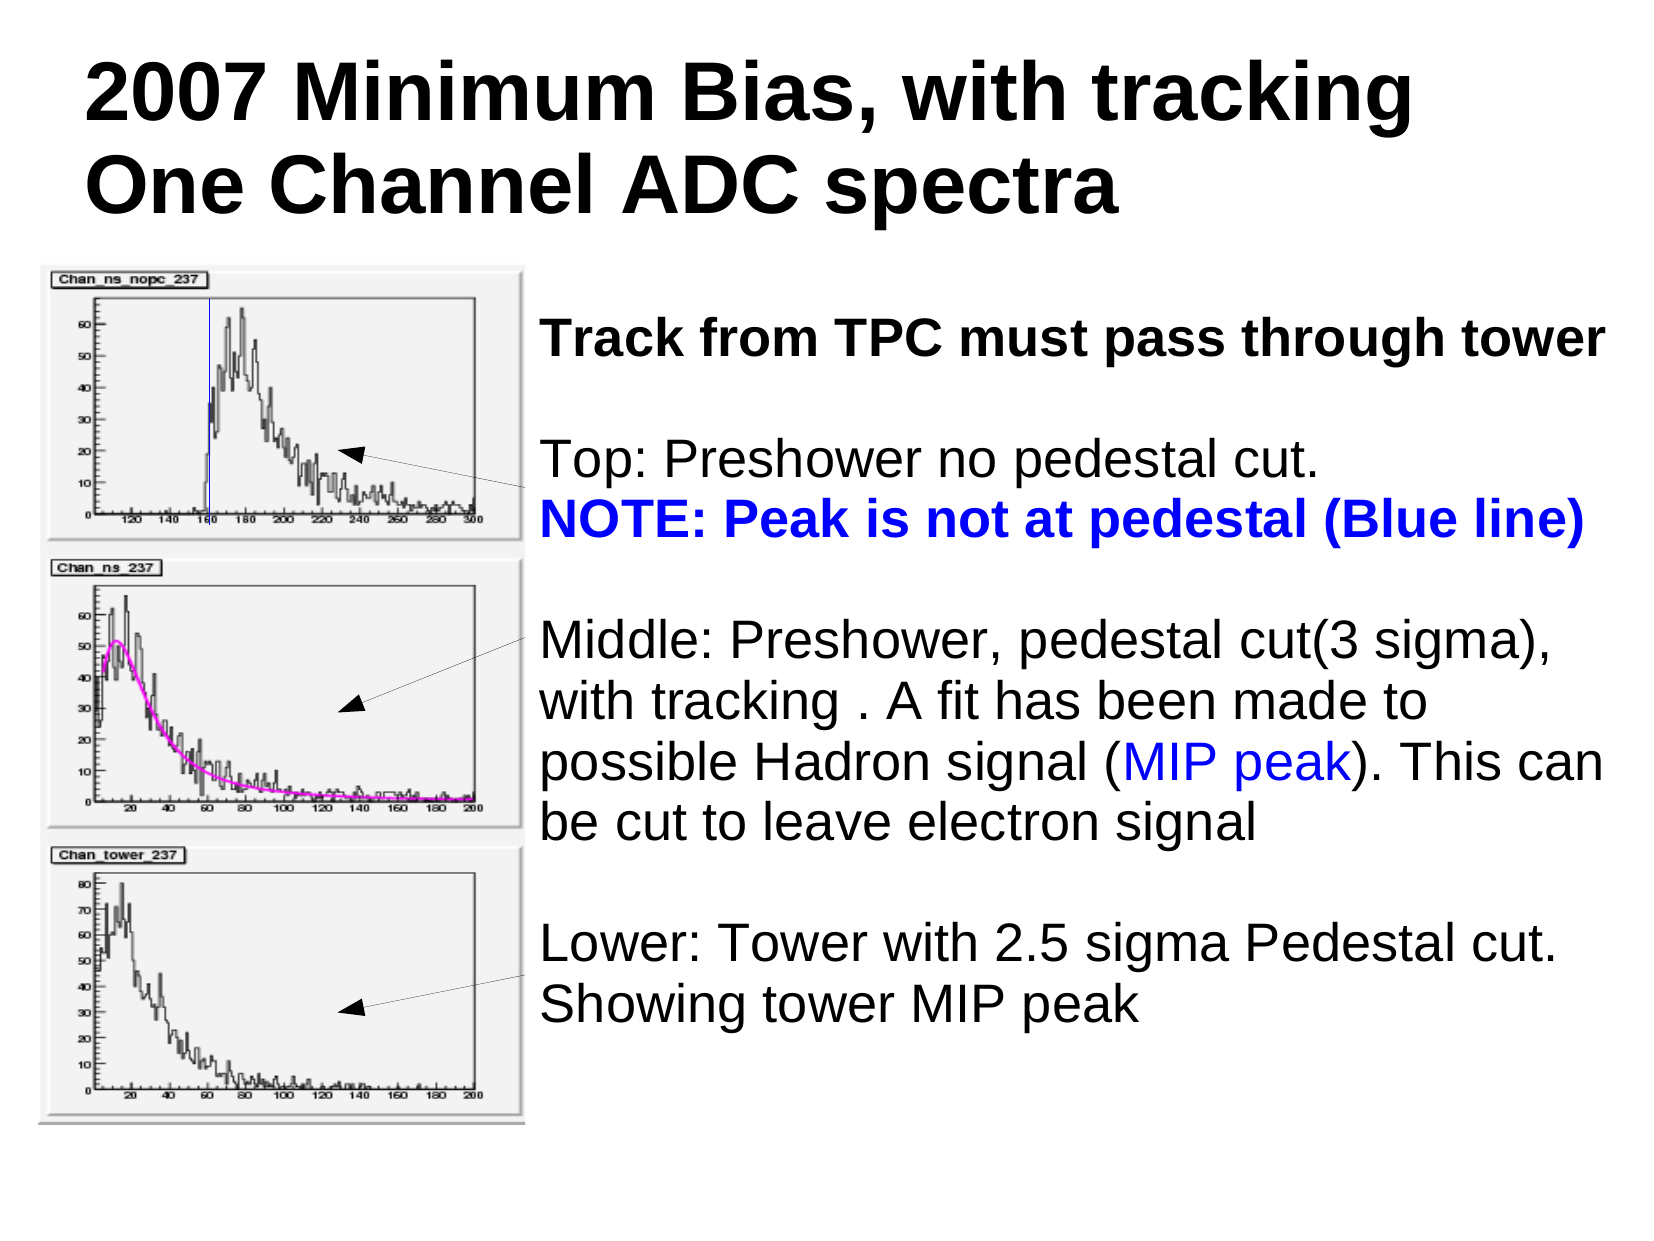

2007 Minimum Bias, with tracking
One Channel ADC spectra
Track from TPC must pass through tower
Top: Preshower no pedestal cut.
NOTE: Peak is not at pedestal (Blue line)
Middle: Preshower, pedestal cut(3 sigma), with tracking . A fit has been made to possible Hadron signal (MIP peak). This can be cut to leave electron signal
Lower: Tower with 2.5 sigma Pedestal cut. Showing tower MIP peak